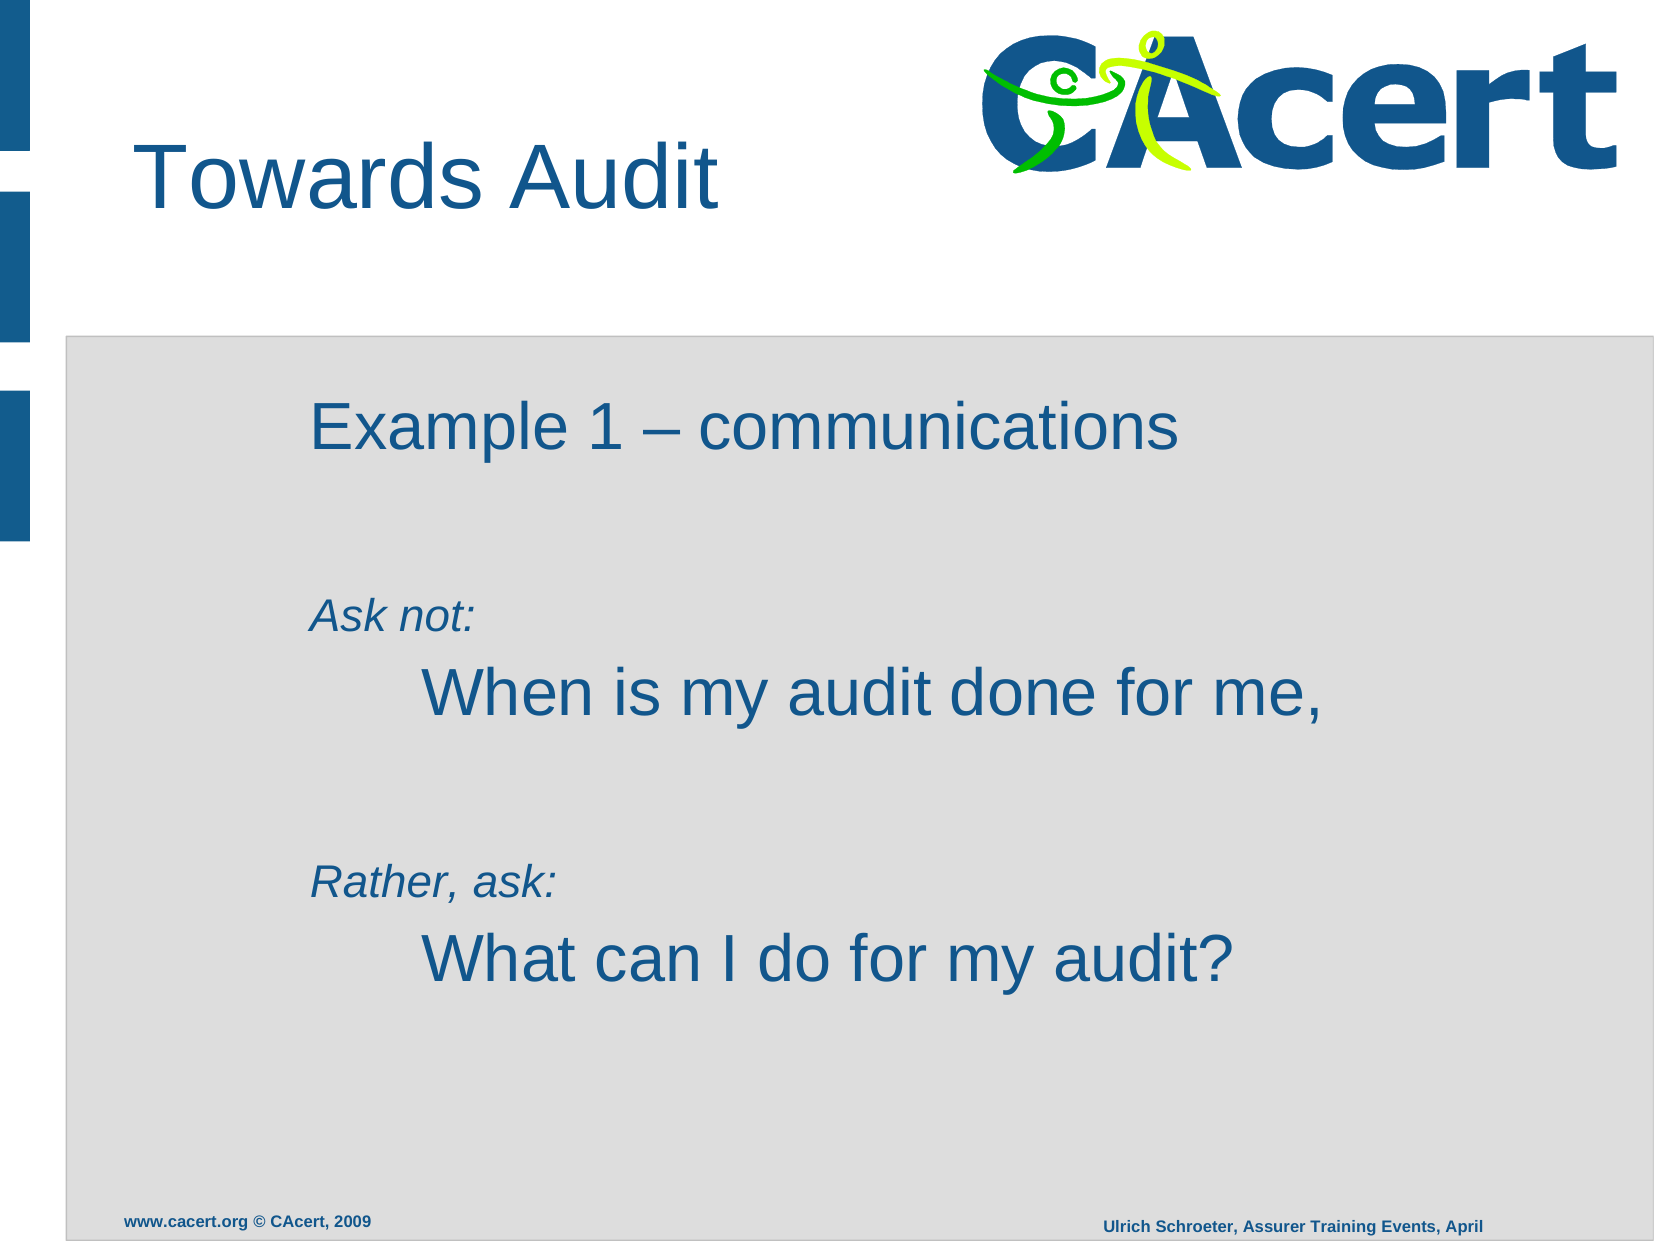

Towards Audit
Example 1 – communications
Ask not:
 When is my audit done for me,
Rather, ask:
 What can I do for my audit?